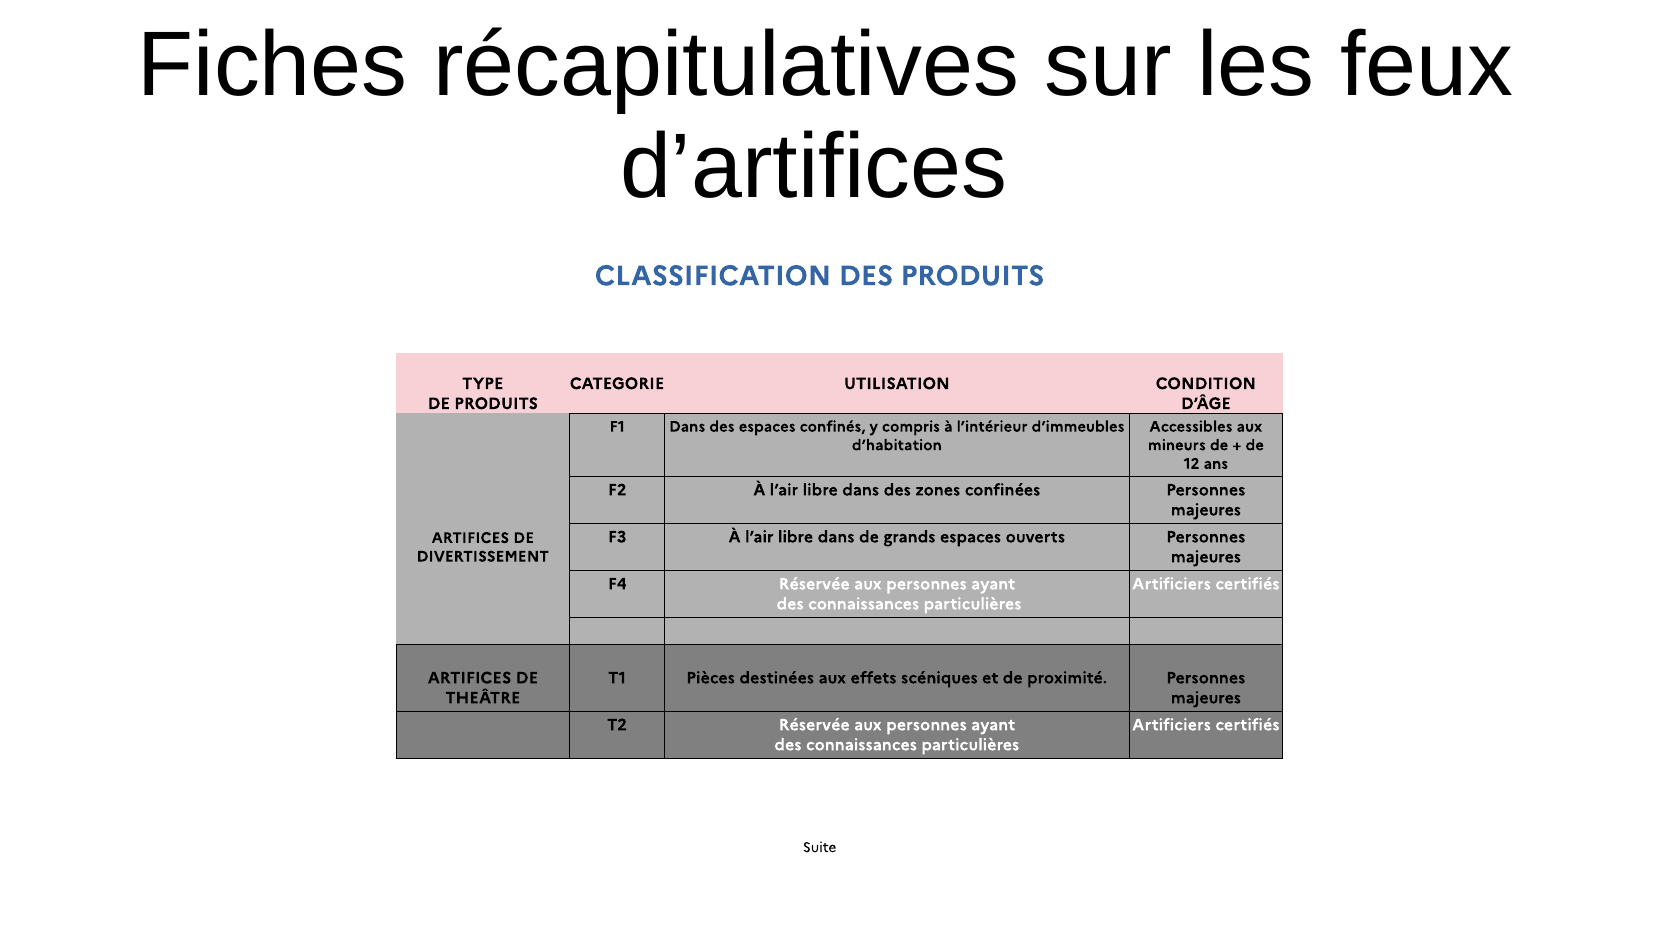

# Fiches récapitulatives sur les feux d’artifices